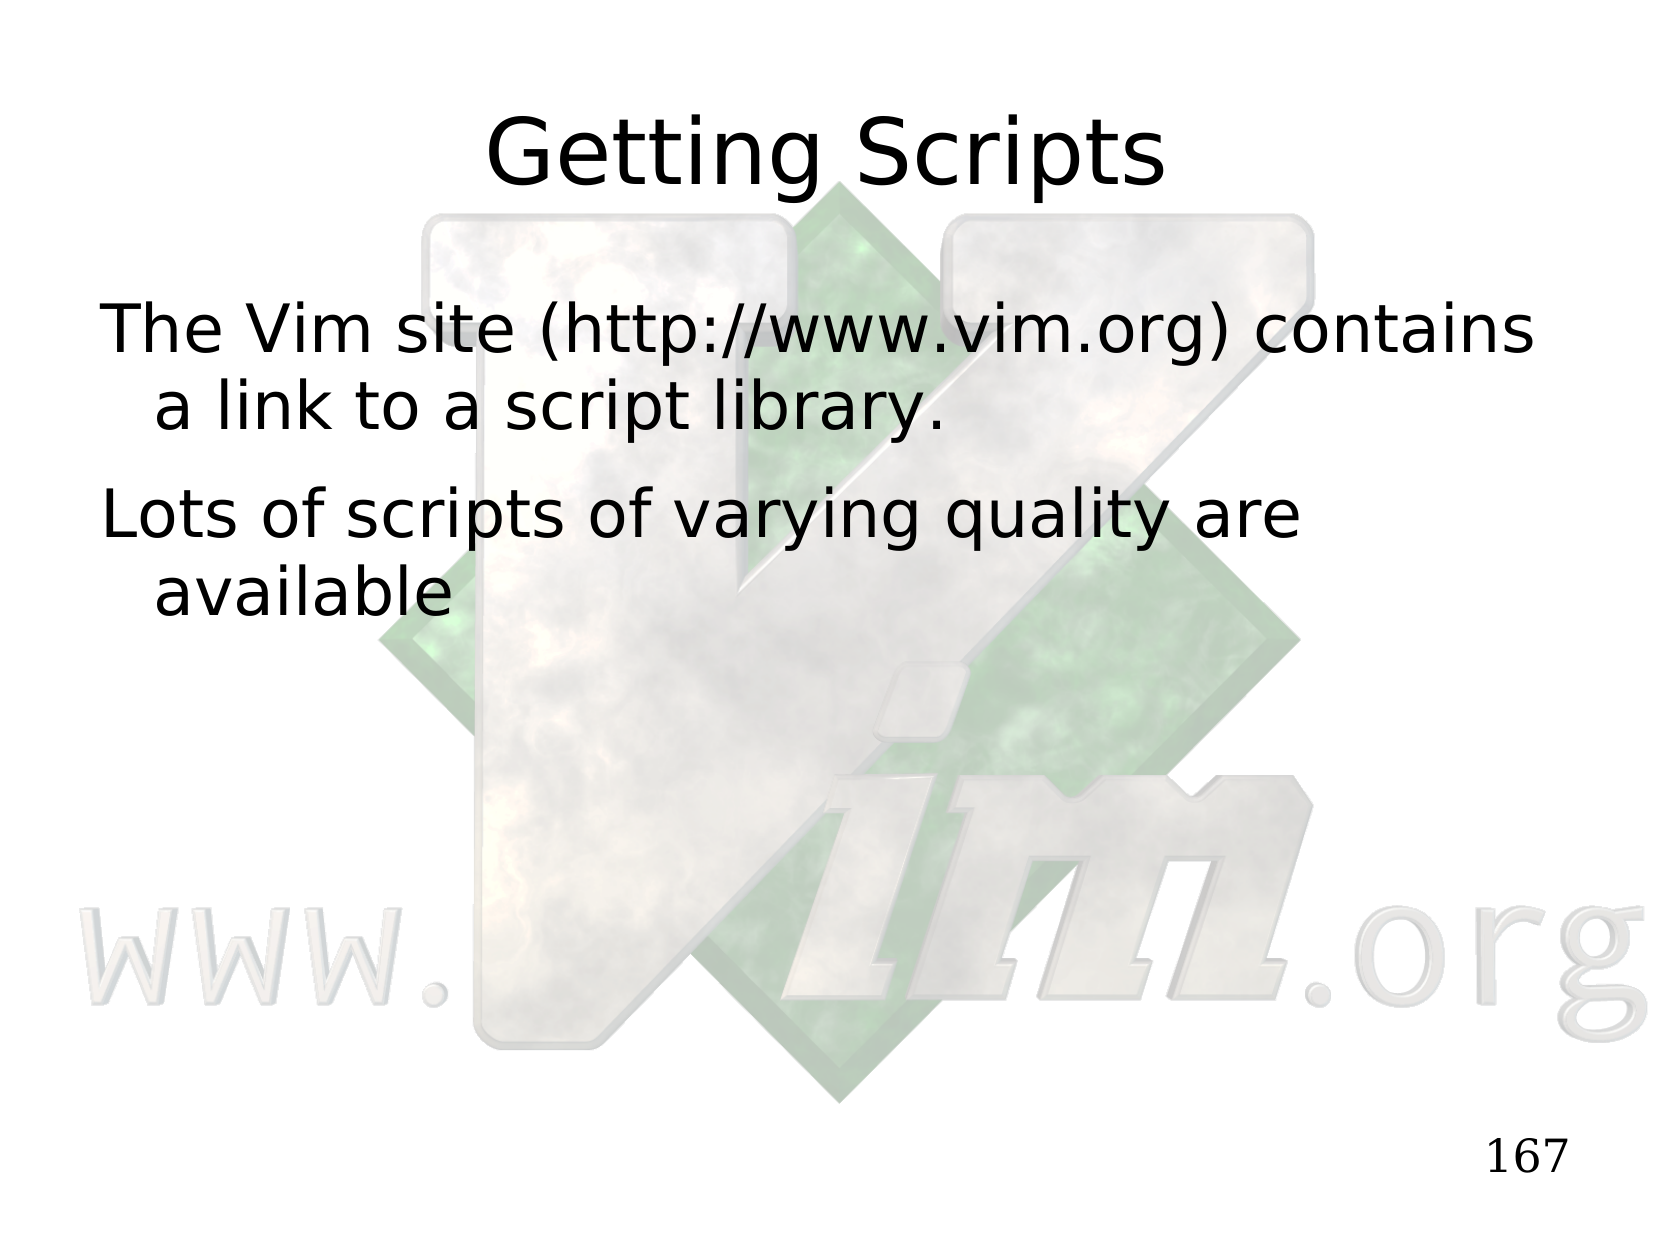

# Getting Scripts
The Vim site (http://www.vim.org) contains a link to a script library.
Lots of scripts of varying quality are available
167